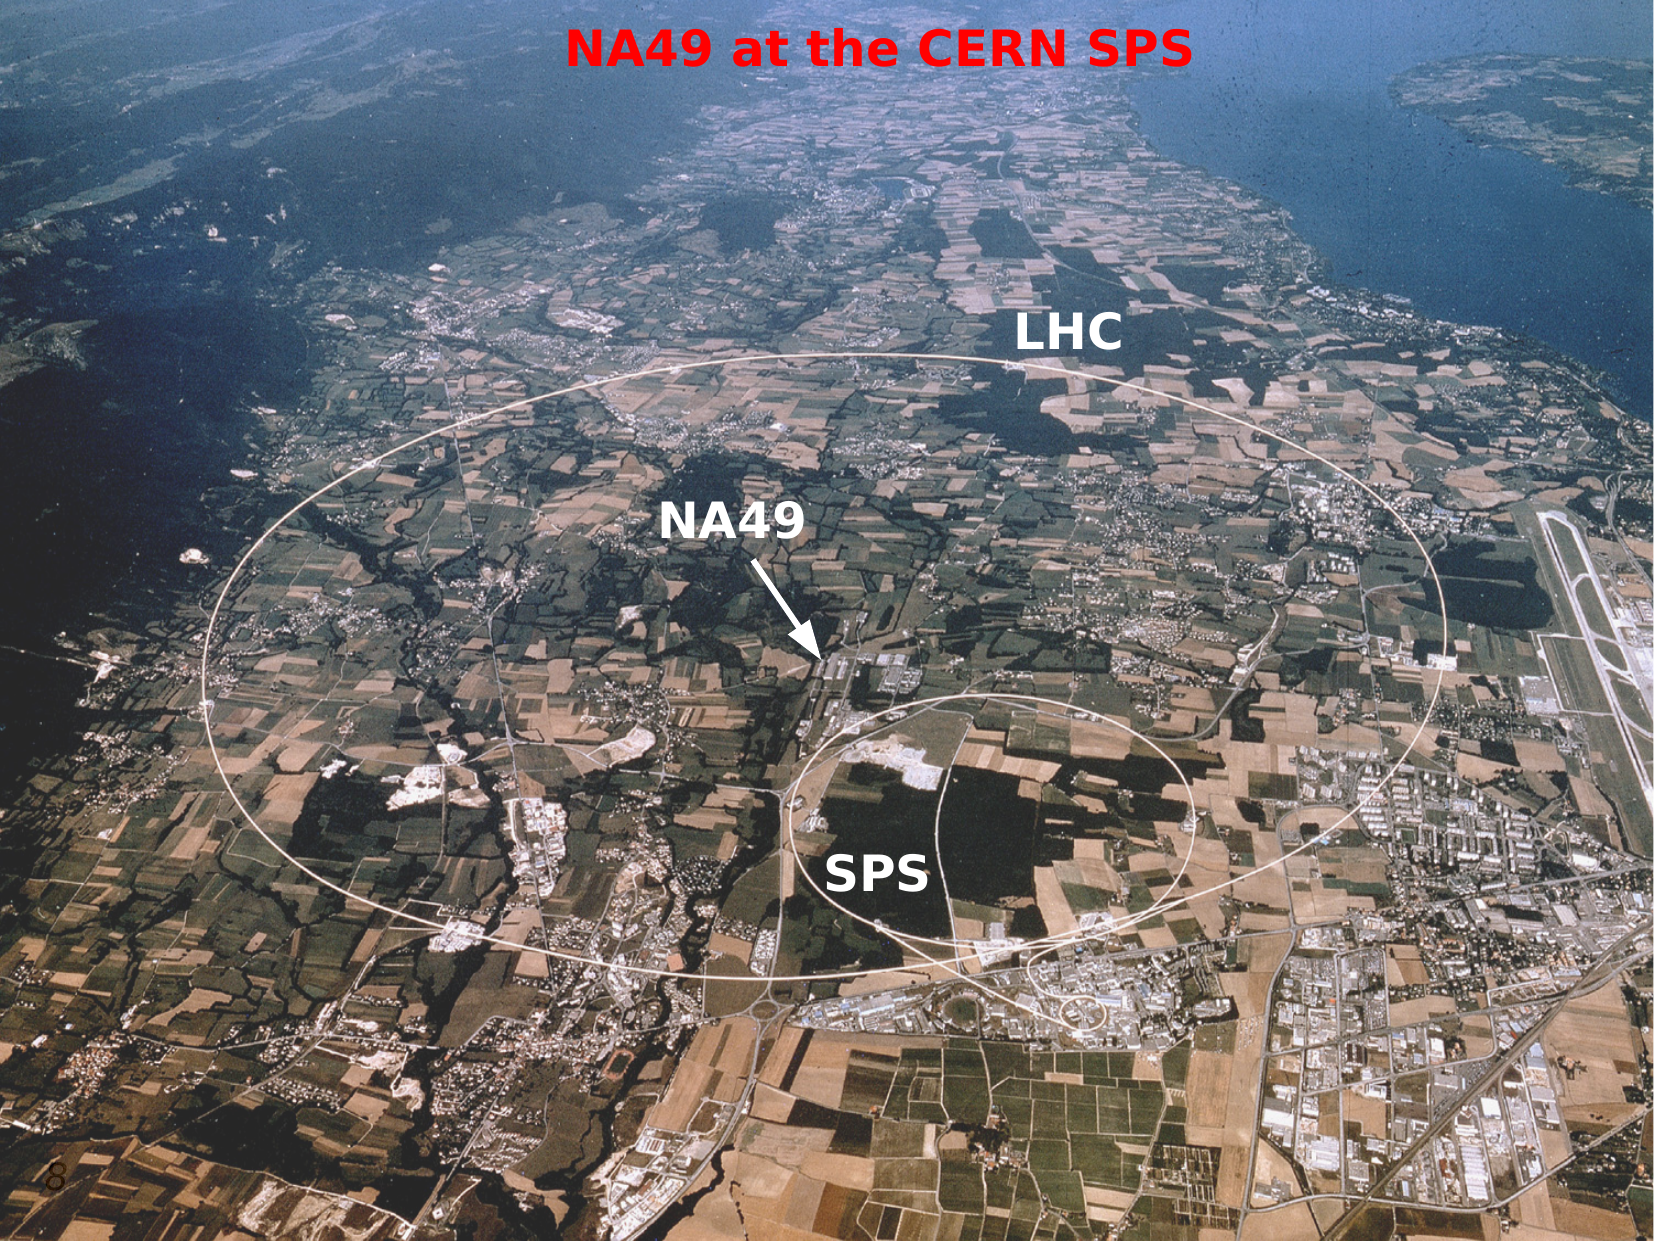

NA49 at the CERN SPS
LHC
LHC
NA49
NA49
SPS
SPS